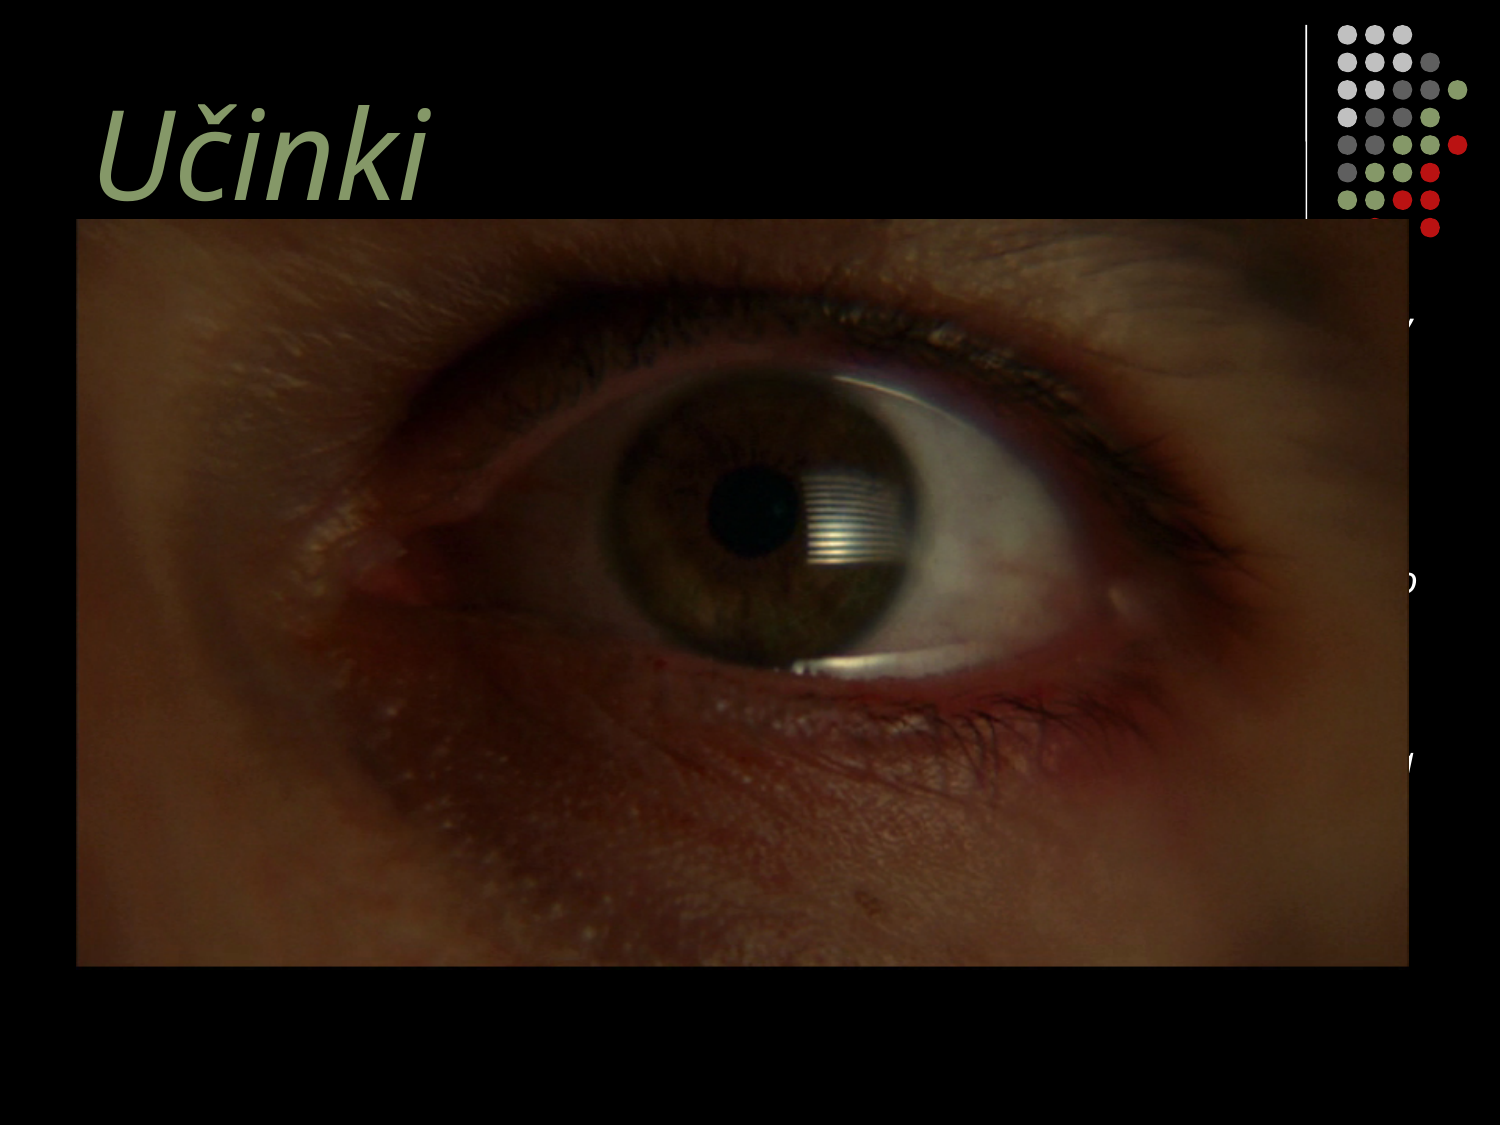

# Učinki
Psihološki: doživljanje blaženosti, splošna upočasnjenost, kinkanje in zaspanost, občutek toplote po telesu, sprostitev, okrepitev občutka varnosti, občutek neodvisnosti, nezanimanje za okolje..
Fiziološki:
- med uživanjem – zoženje zenic, padec krvnega tlaka, zadržanje požiralnega refleksa, globok in slaboten glas, zmanjšana občutljivost na bolečino, pridušeno dihanje, zaprtost
- kadar odvisni uživalec ni pod vplivom – izrazito široke zenice, nemirnost, solzenje oči, bolečine, krči v mišicah ter sklepih, bruhanje, driska, potrtost, kurja koža, glavobol, depresija.. To imenujemo ABSTINENČNI SIDROM.